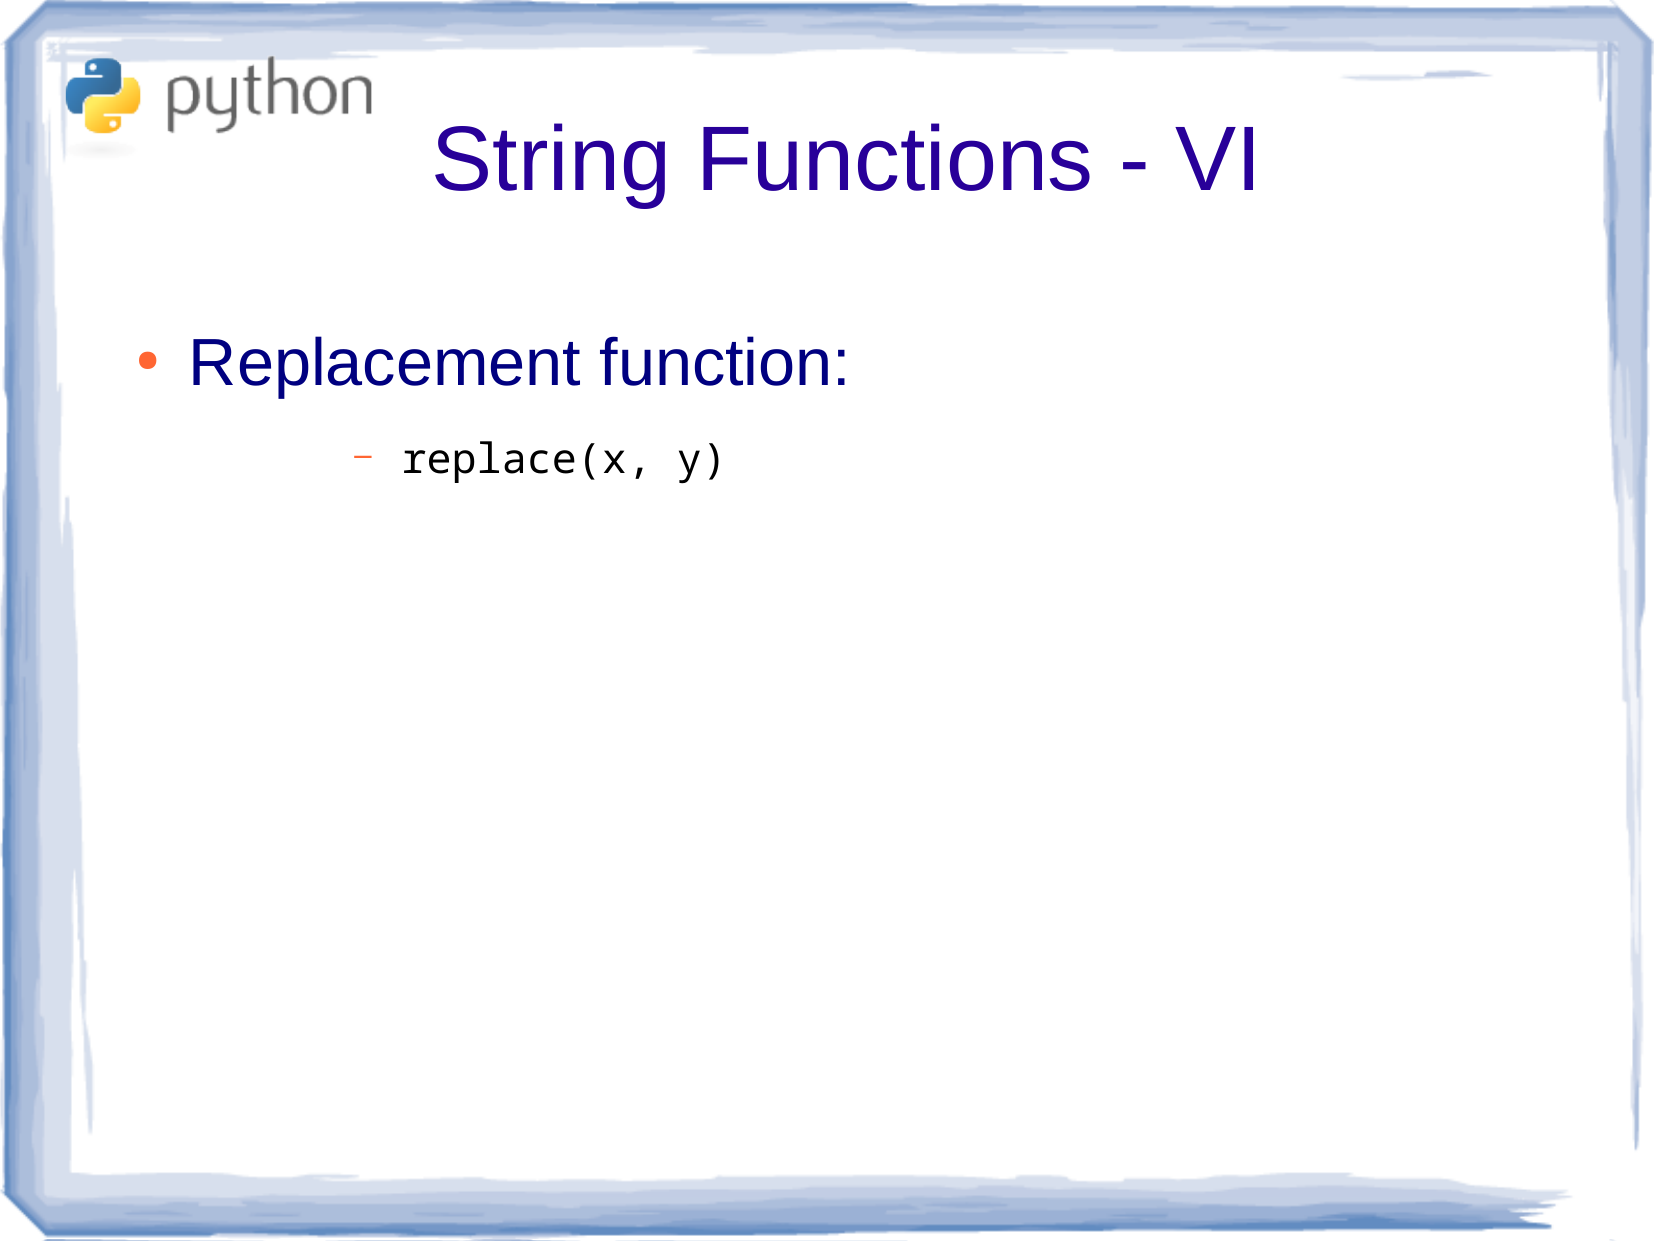

# String Functions - VI
Replacement function:
replace(x, y)